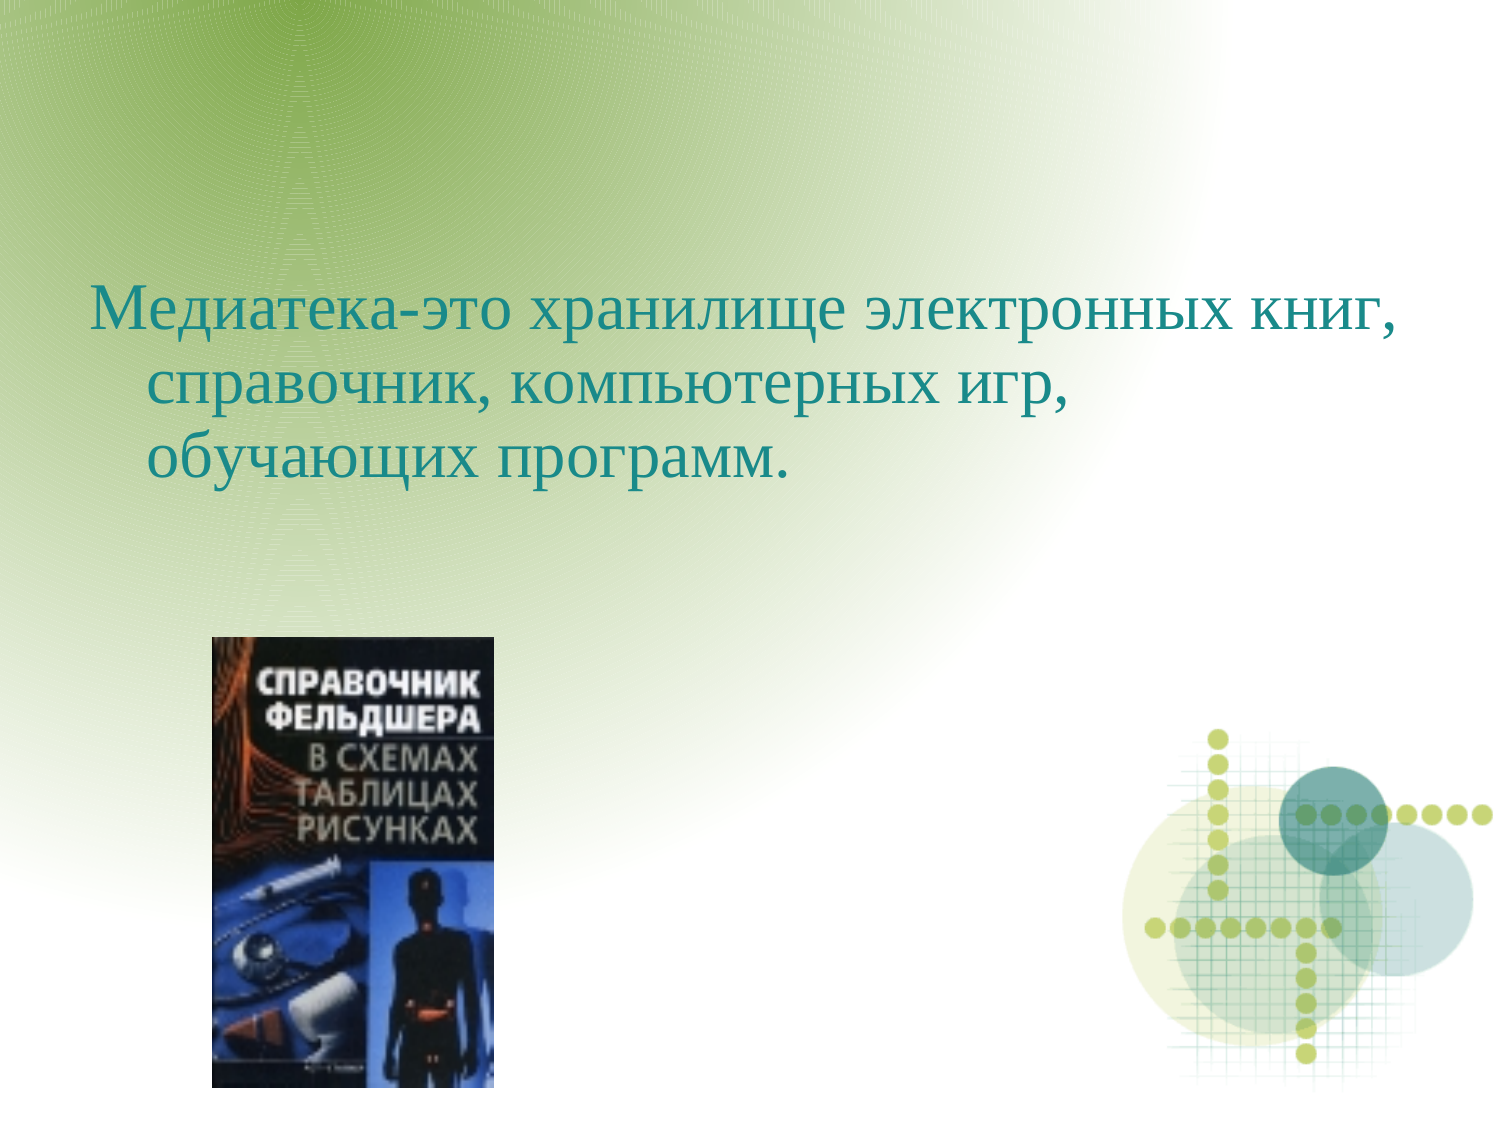

#
Медиатека-это хранилище электронных книг, справочник, компьютерных игр, обучающих программ.